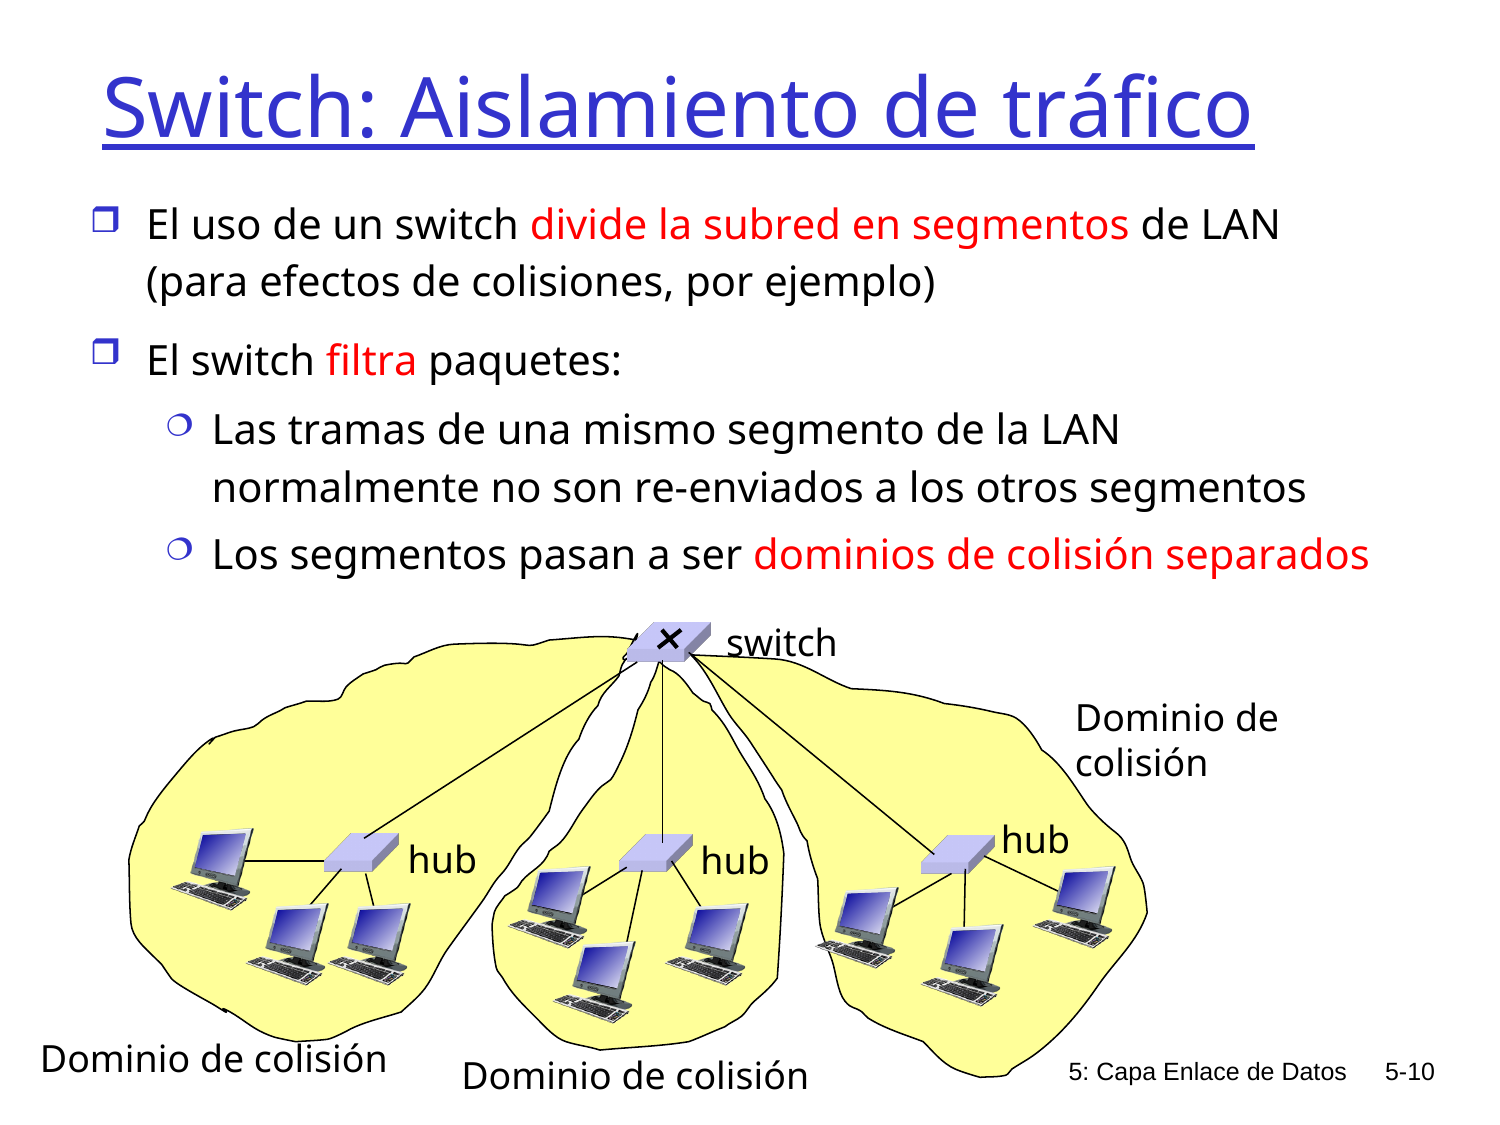

# Switch: Aislamiento de tráfico
El uso de un switch divide la subred en segmentos de LAN (para efectos de colisiones, por ejemplo)
El switch filtra paquetes:
Las tramas de una mismo segmento de la LAN normalmente no son re-enviados a los otros segmentos
Los segmentos pasan a ser dominios de colisión separados
switch
hub
hub
hub
Dominio de
colisión
Dominio de colisión
Dominio de colisión
10